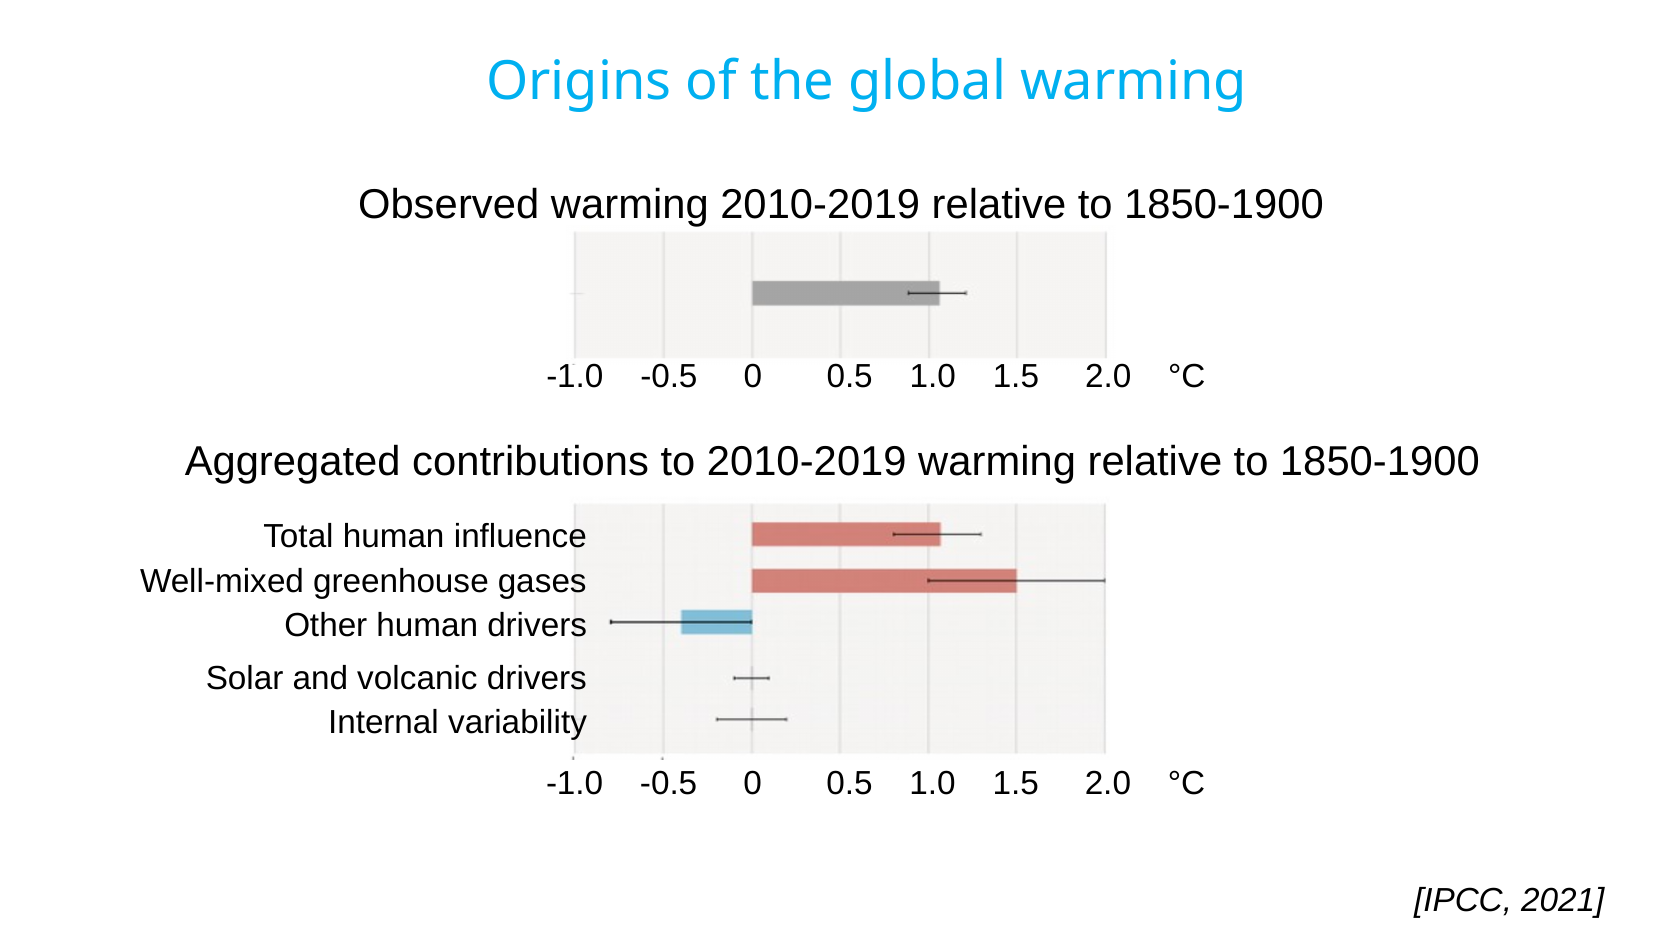

Origins of the global warming
Observed warming 2010-2019 relative to 1850-1900
-1.0 -0.5 0 0.5 1.0 1.5 2.0 °C
Aggregated contributions to 2010-2019 warming relative to 1850-1900
Total human influence
Well-mixed greenhouse gases
Other human drivers
Solar and volcanic drivers
Internal variability
-1.0 -0.5 0 0.5 1.0 1.5 2.0 °C
[IPCC, 2021]